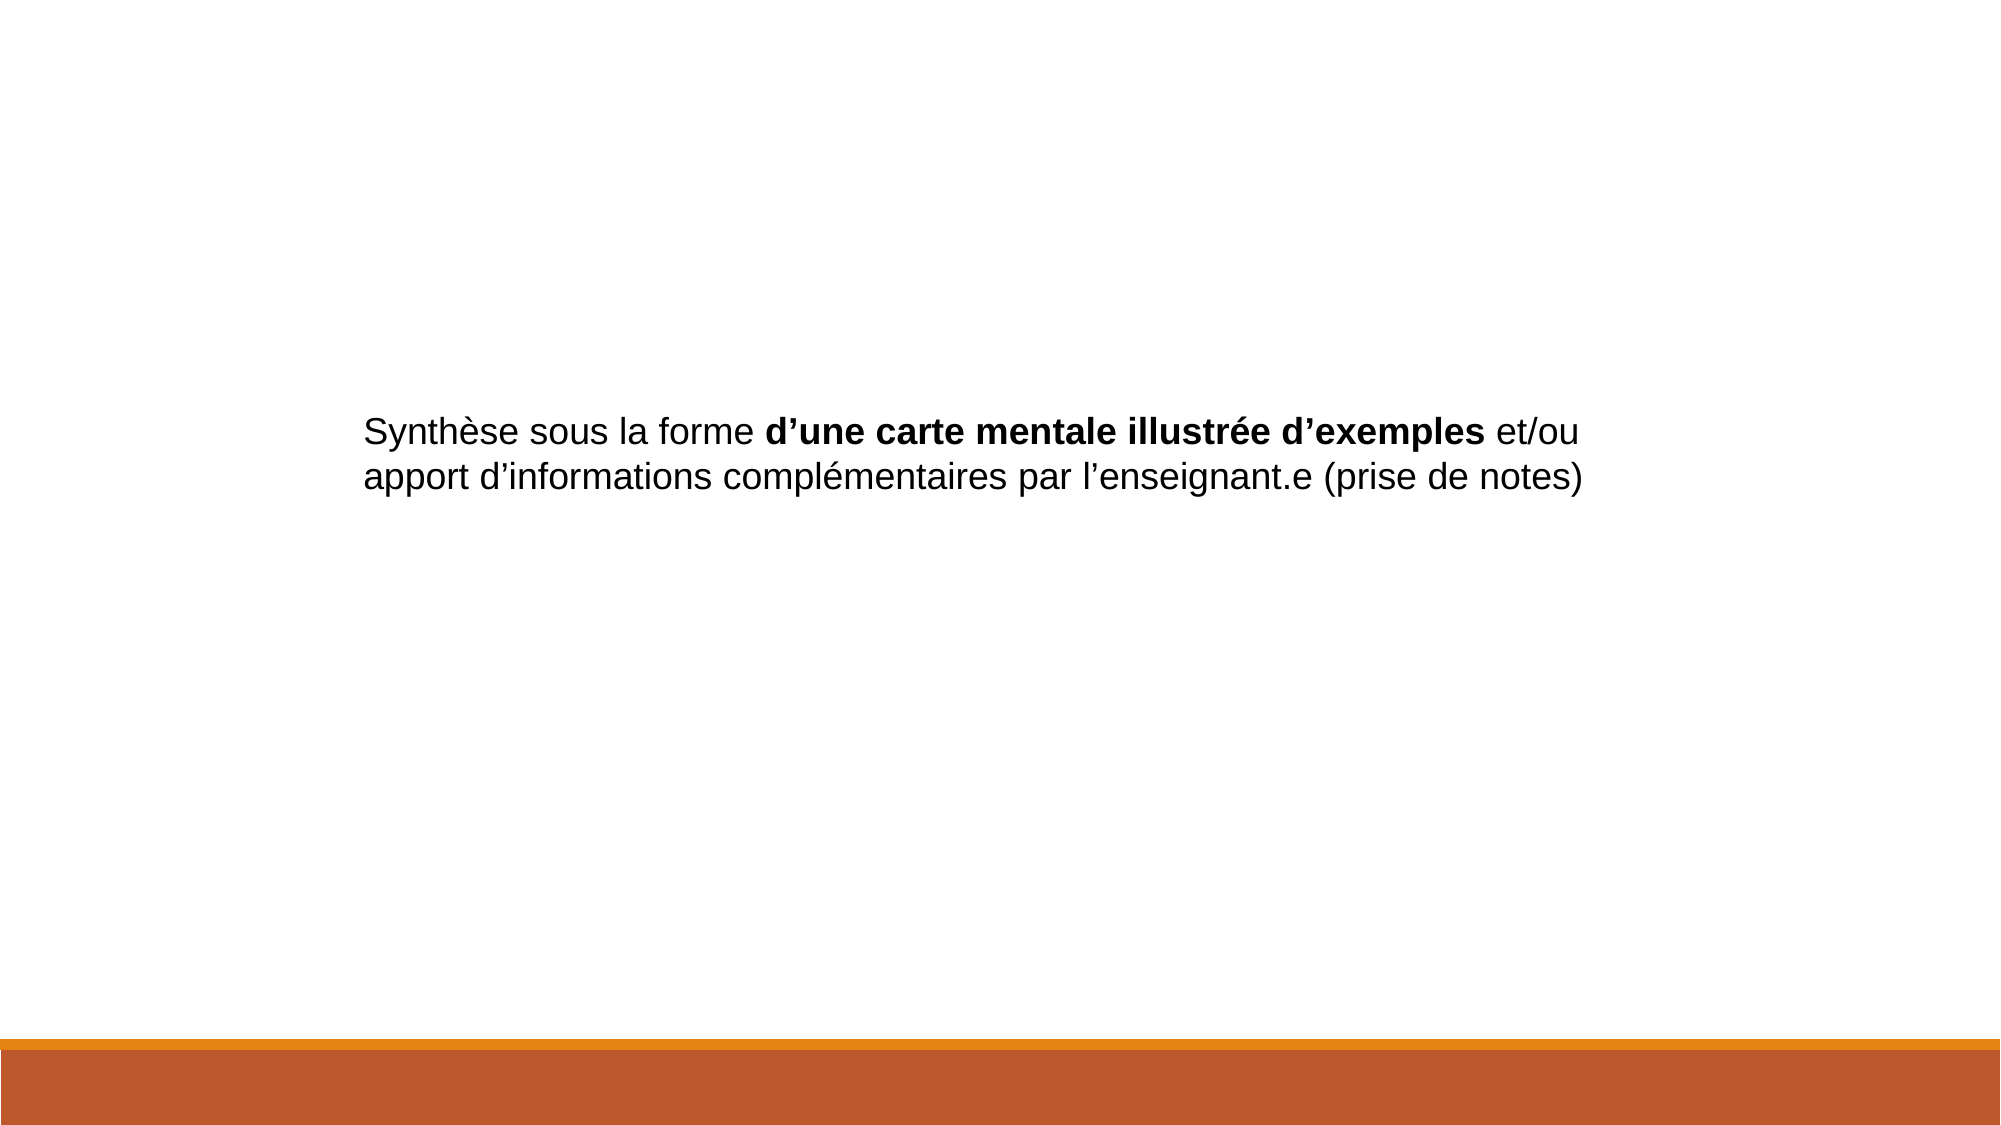

Synthèse sous la forme d’une carte mentale illustrée d’exemples et/ou apport d’informations complémentaires par l’enseignant.e (prise de notes)